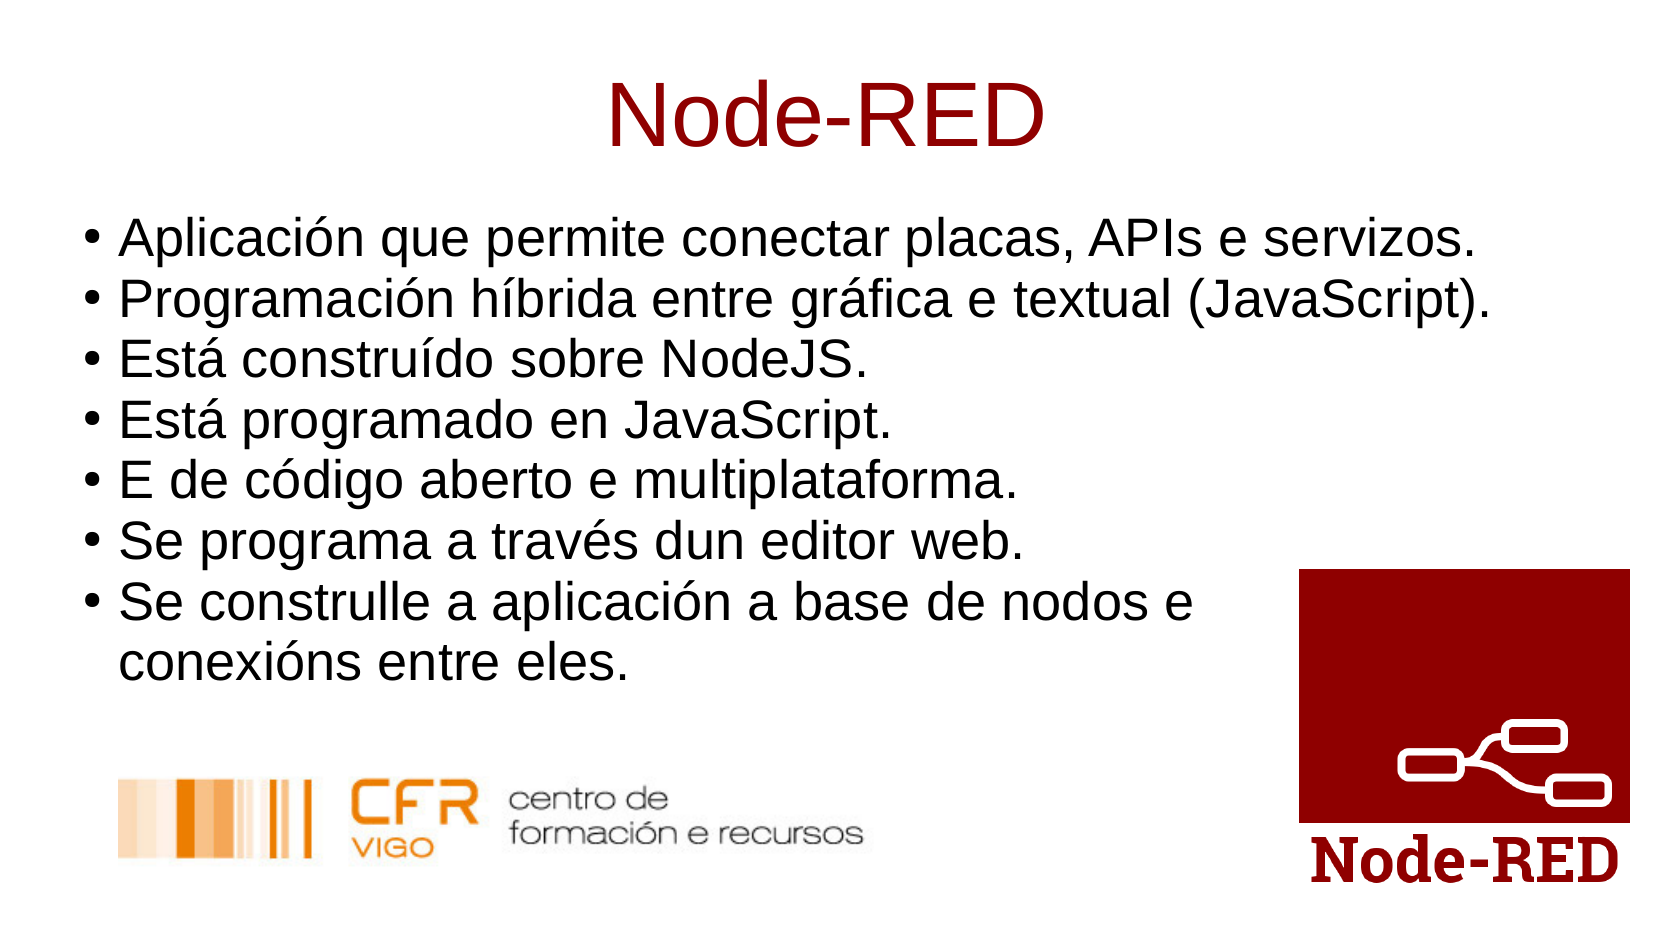

# Node-RED
Aplicación que permite conectar placas, APIs e servizos.
Programación híbrida entre gráfica e textual (JavaScript).
Está construído sobre NodeJS.
Está programado en JavaScript.
E de código aberto e multiplataforma.
Se programa a través dun editor web.
Se construlle a aplicación a base de nodos e
conexións entre eles.